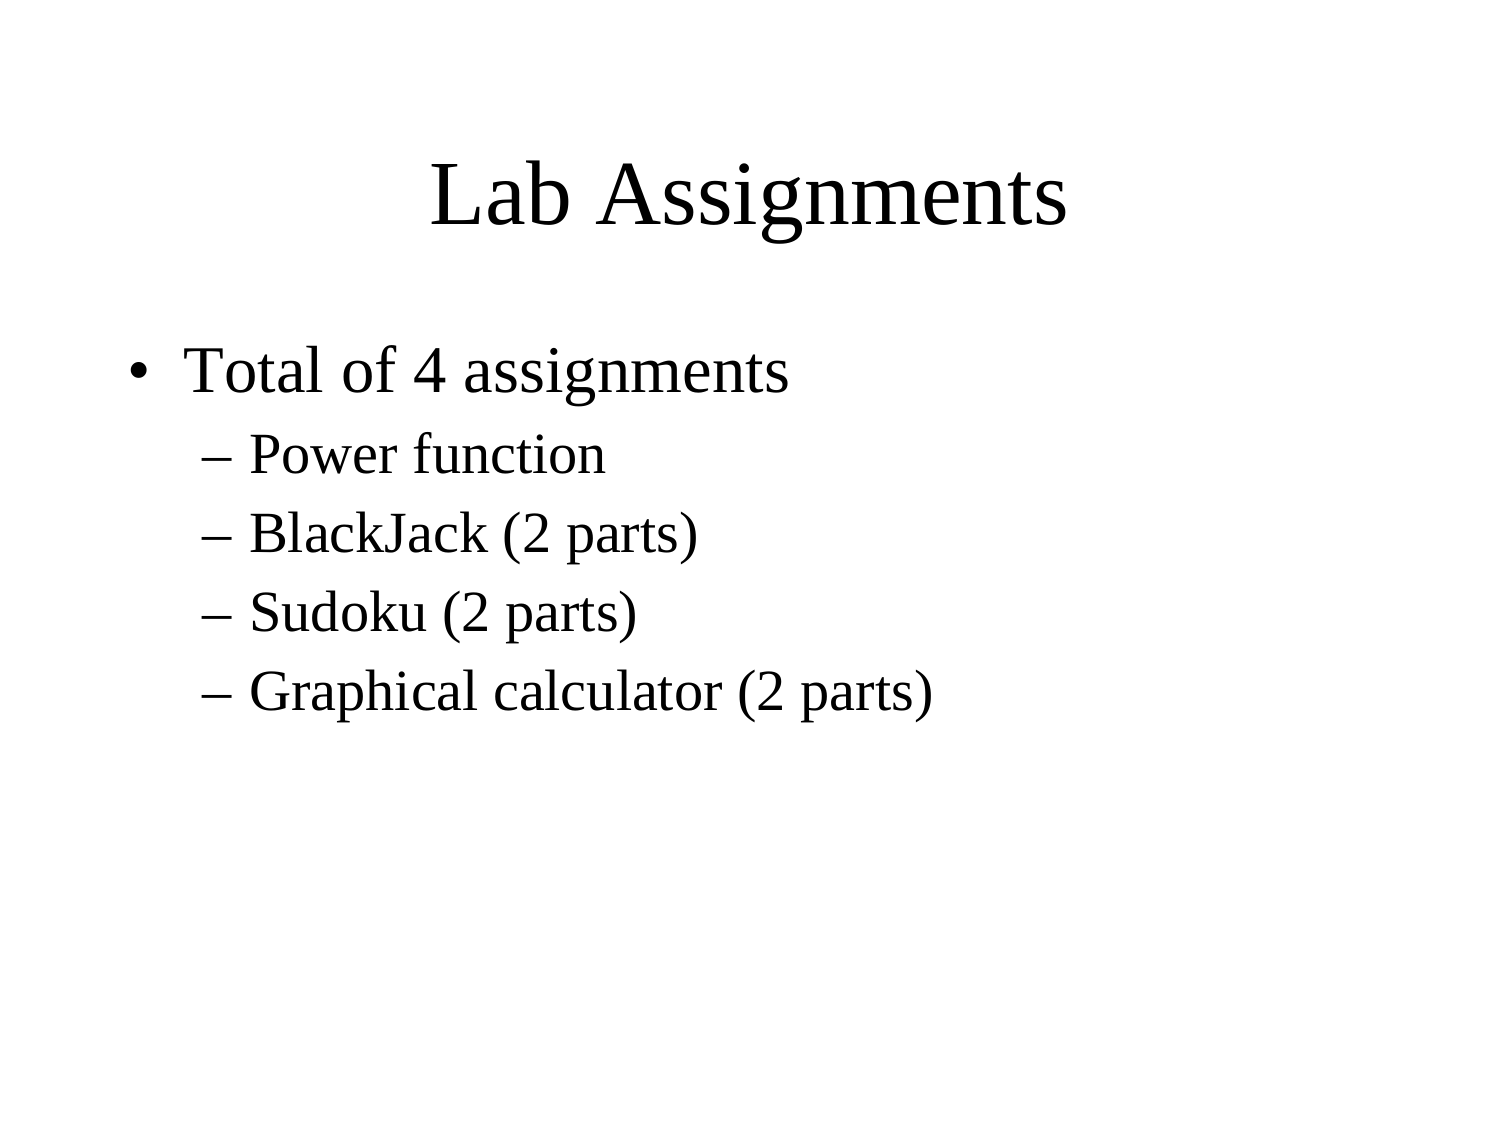

# Lab Assignments
Total of 4 assignments
Power function
BlackJack (2 parts)
Sudoku (2 parts)
Graphical calculator (2 parts)